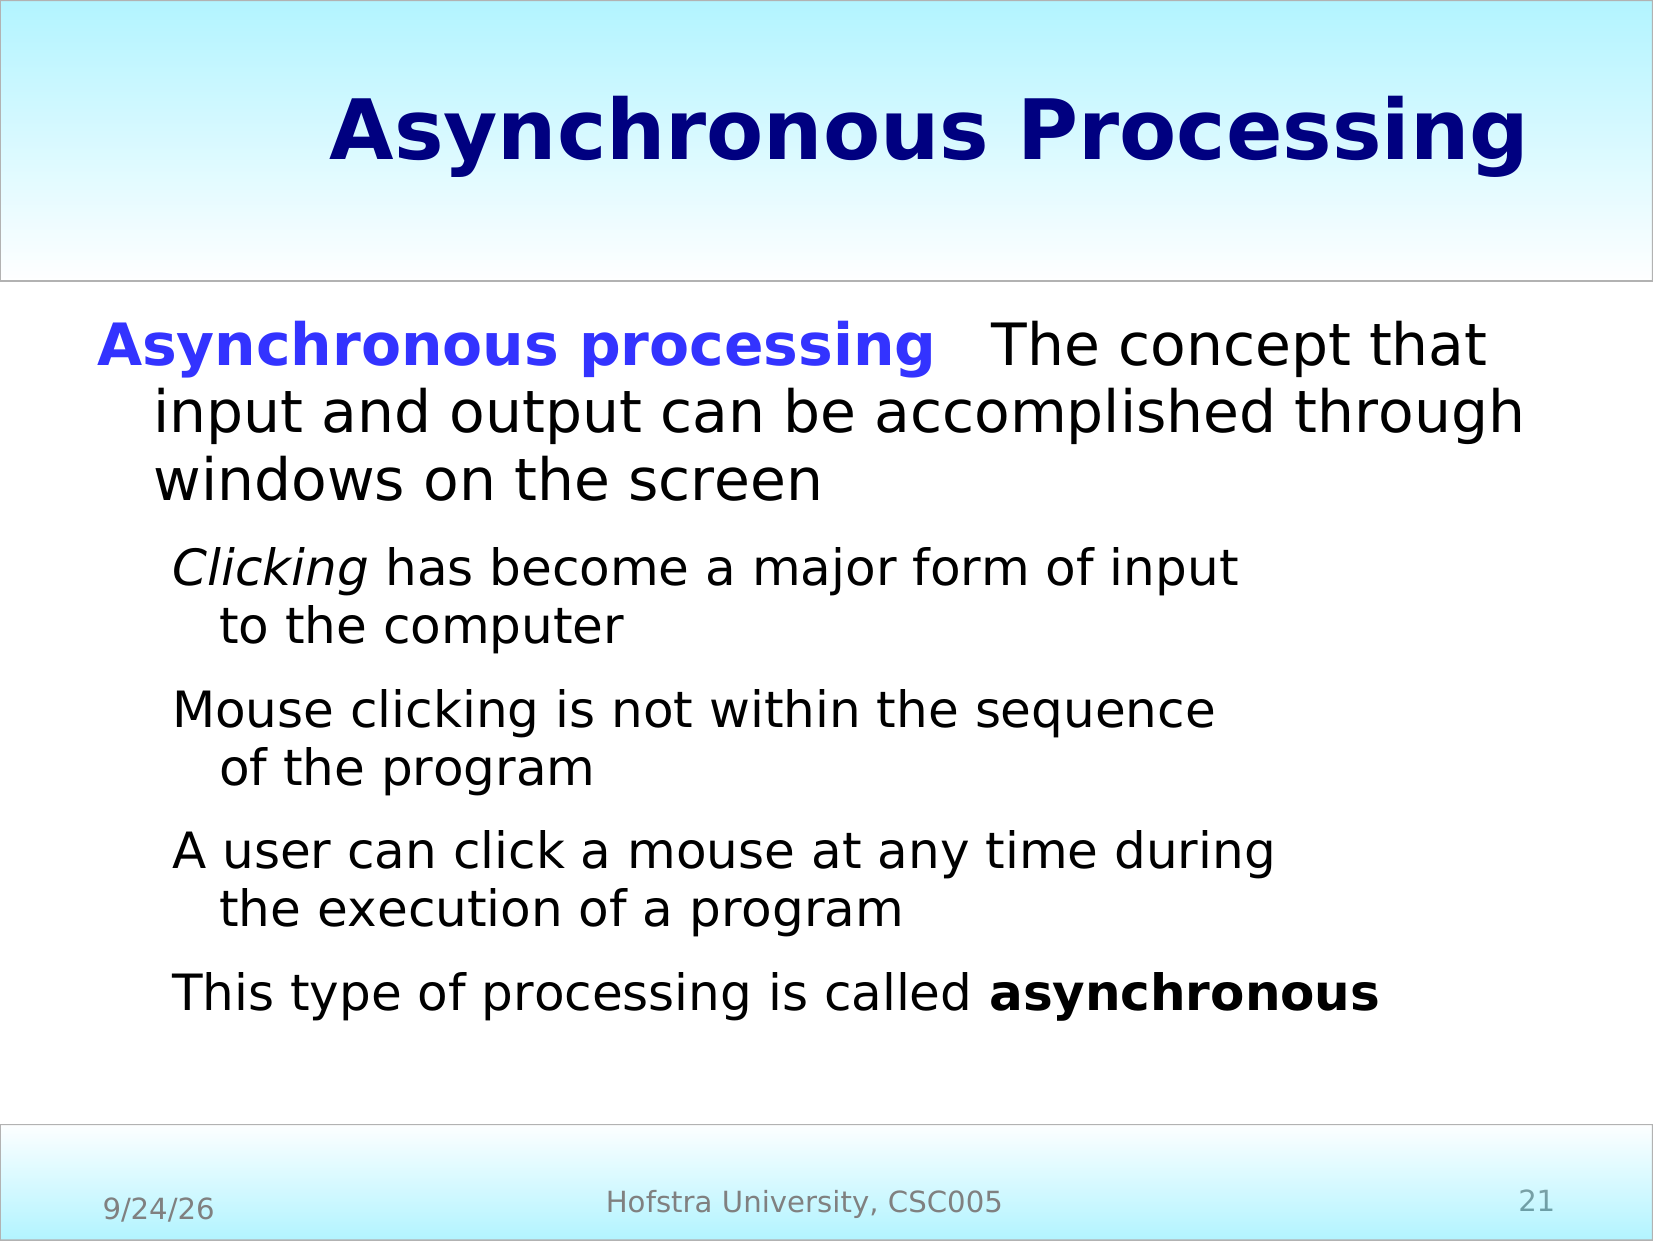

# Asynchronous Processing
Asynchronous processing The concept that input and output can be accomplished through windows on the screen
Clicking has become a major form of input
to the computer
Mouse clicking is not within the sequence
of the program
A user can click a mouse at any time during
the execution of a program
This type of processing is called asynchronous
21
Hofstra University, CSC005